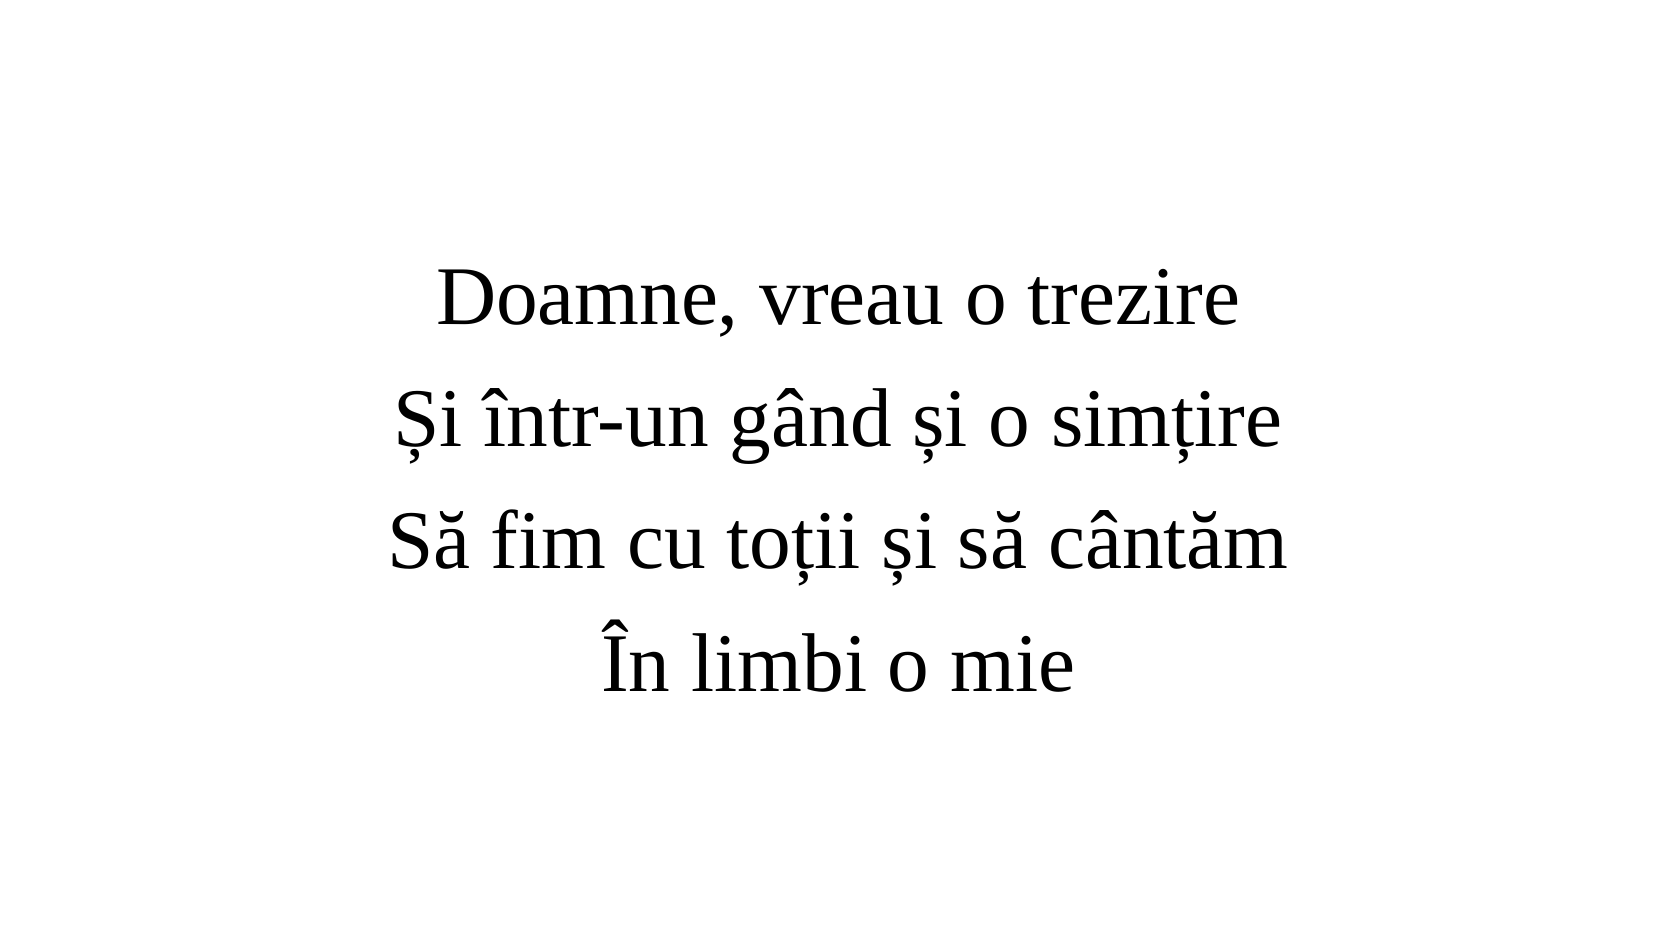

# Doamne, vreau o trezire
Și într-un gând și o simțire
Să fim cu toții și să cântăm
În limbi o mie